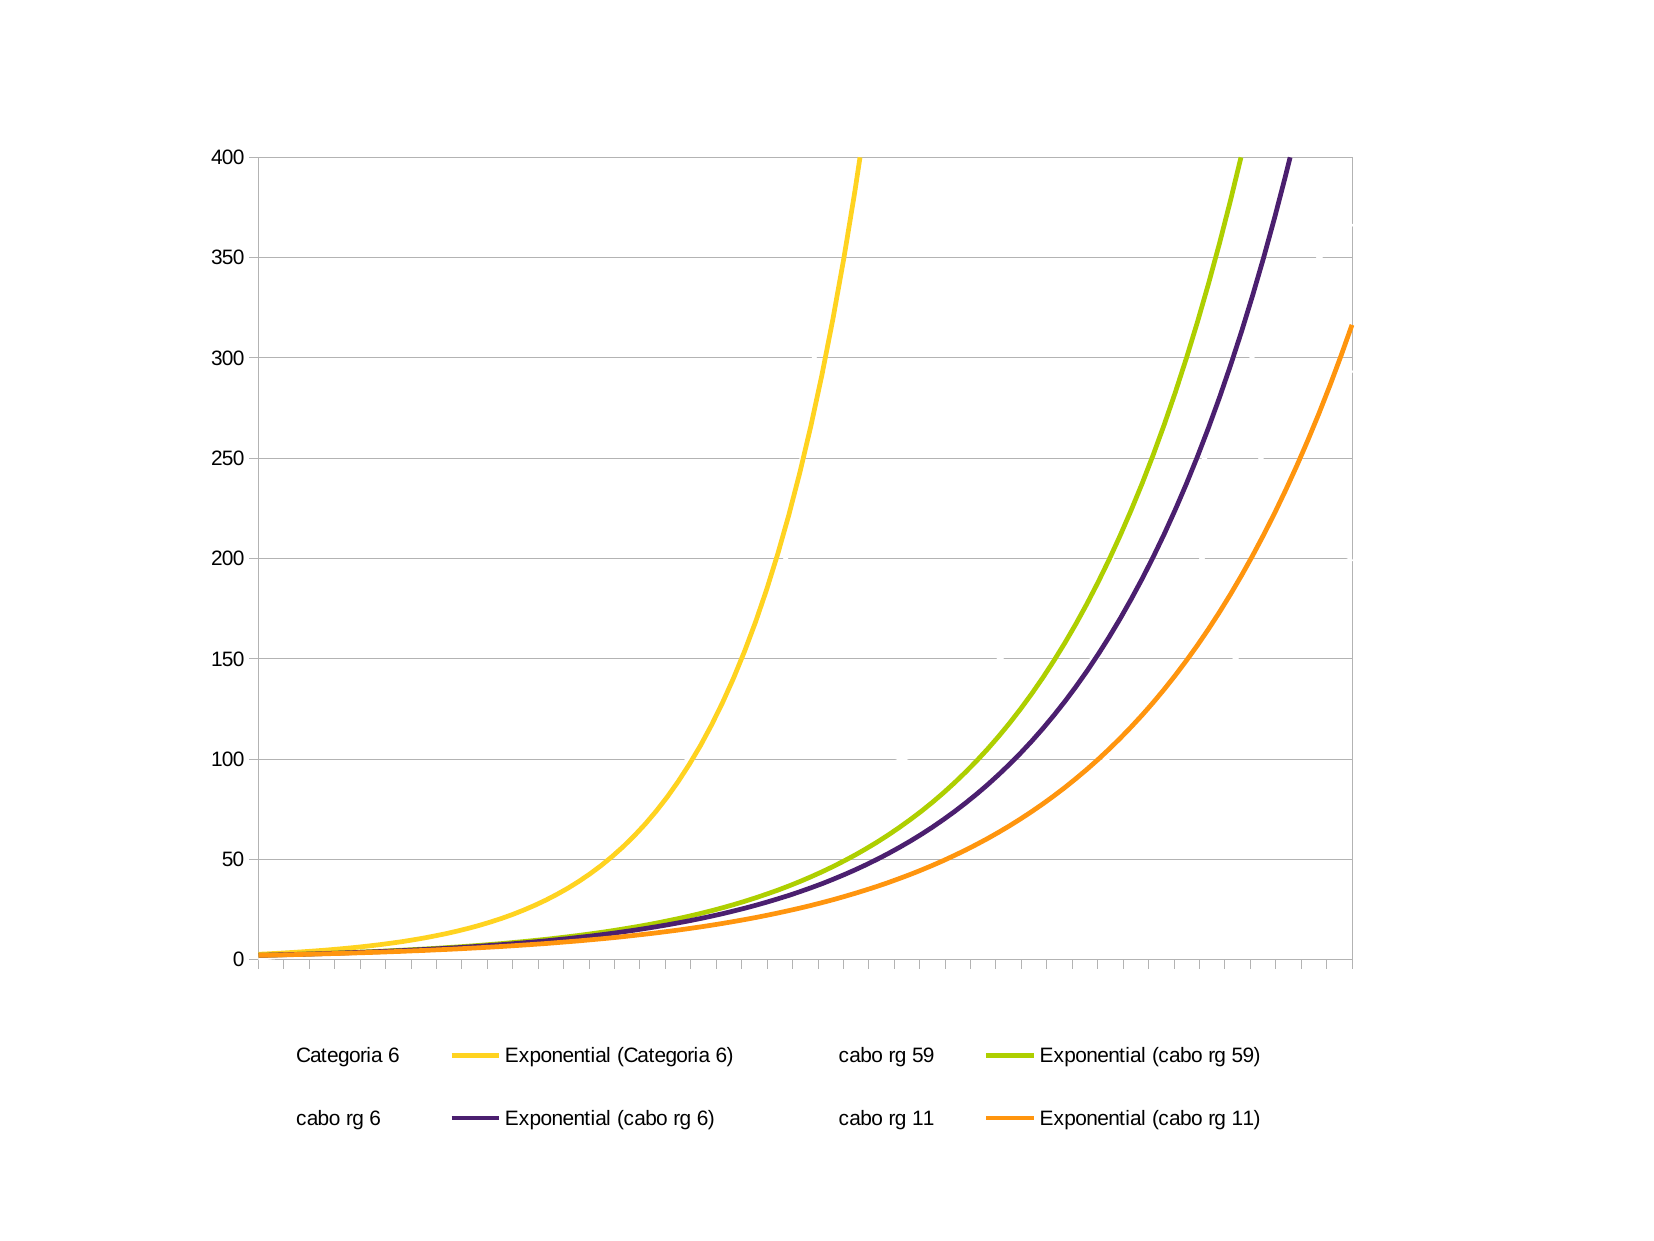

### Chart
| Category | Categoria 6 | cabo rg 59 | cabo rg 6 | cabo rg 11 |
|---|---|---|---|---|
| 3.39794000867204 | 2.2 | 1.0 | 1.0 | 1.0 |
| 4 | 4.1 | 1.9 | 1.9 | 1.9 |
| 4.47712125471966 | 5.8 | 2.1 | 2.1 | 2.1 |
| 4.60205999132796 | 6.2 | 2.3 | 2.3 | 2.3 |
| 4.69897000433602 | 6.4 | 2.5 | 2.5 | 2.5 |
| 5.04139268515822 | 7.3 | 3.4 | 3.4 | 3.4 |
| 5.17609125905568 | 8.2 | 4.2 | 4.2 | 4.2 |
| 5.30102999566398 | 9.0 | 4.9 | 4.9 | 4.9 |
| 5.47712125471966 | 10.7 | 6.1 | 6.1 | 6.1 |
| 5.69897000433602 | 13.7 | 8.1 | 8.1 | 8.1 |
| 6 | 19.6 | 11.6 | 11.6 | 11.6 |
| 6.60205999132796 | 40.0 | None | None | None |
| 6.69897000433602 | None | 23.0 | 17.0 | 11.0 |
| 6.90308998699194 | 57.0 | None | None | None |
| 7 | 63.0 | None | None | None |
| 7.20411998265593 | 80.0 | None | None | None |
| 7.30102999566398 | 90.0 | None | None | None |
| 7.39794000867204 | 101.0 | None | None | None |
| 7.49485002168009 | 114.0 | None | None | None |
| 7.74036268949424 | None | 57.0 | 45.0 | 29.0 |
| 7.79588001734408 | 165.0 | None | None | None |
| 8 | 213.0 | None | None | None |
| 8.30102999566398 | 315.0 | None | None | None |
| 8.32428245529769 | None | 109.0 | 87.0 | 55.0 |
| 8.39794000867204 | 359.0 | 118.0 | 95.0 | 60.0 |
| 8.43136376415899 | None | 123.0 | 98.0 | 62.0 |
| 8.47712125471966 | None | 129.0 | 104.0 | 66.0 |
| 8.51851393987789 | None | 136.0 | 109.0 | 69.0 |
| 8.54406804435028 | None | 141.0 | 113.0 | 72.0 |
| 8.60205999132796 | None | 148.0 | 121.0 | 77.0 |
| 8.65321251377534 | None | 161.0 | 130.0 | 82.0 |
| 8.69897000433602 | None | 167.0 | 137.0 | 86.0 |
| 8.74036268949424 | None | 179.0 | 144.0 | 91.0 |
| 8.77815125038364 | None | 187.0 | 151.0 | 96.0 |
| 8.8750612633917 | None | 211.0 | 170.0 | 108.0 |
| 8.93951925261862 | None | 228.0 | 185.0 | 118.0 |
| 8.97772360528885 | None | 239.0 | 194.0 | 124.0 |
| 9 | None | 245.0 | 198.0 | 128.0 |
| 9.07918124604763 | None | 270.0 | 218.0 | 143.0 |
| 9.16136800223497 | None | 298.0 | 239.0 | 160.0 |
| 9.24303804868629 | None | 331.0 | 265.0 | 180.0 |
| 9.26717172840301 | None | 340.0 | 272.0 | 185.0 |
| 9.30102999566398 | None | 354.0 | 283.0 | 193.0 |
| 9.33243845991561 | None | 367.0 | 294.0 | 200.0 |